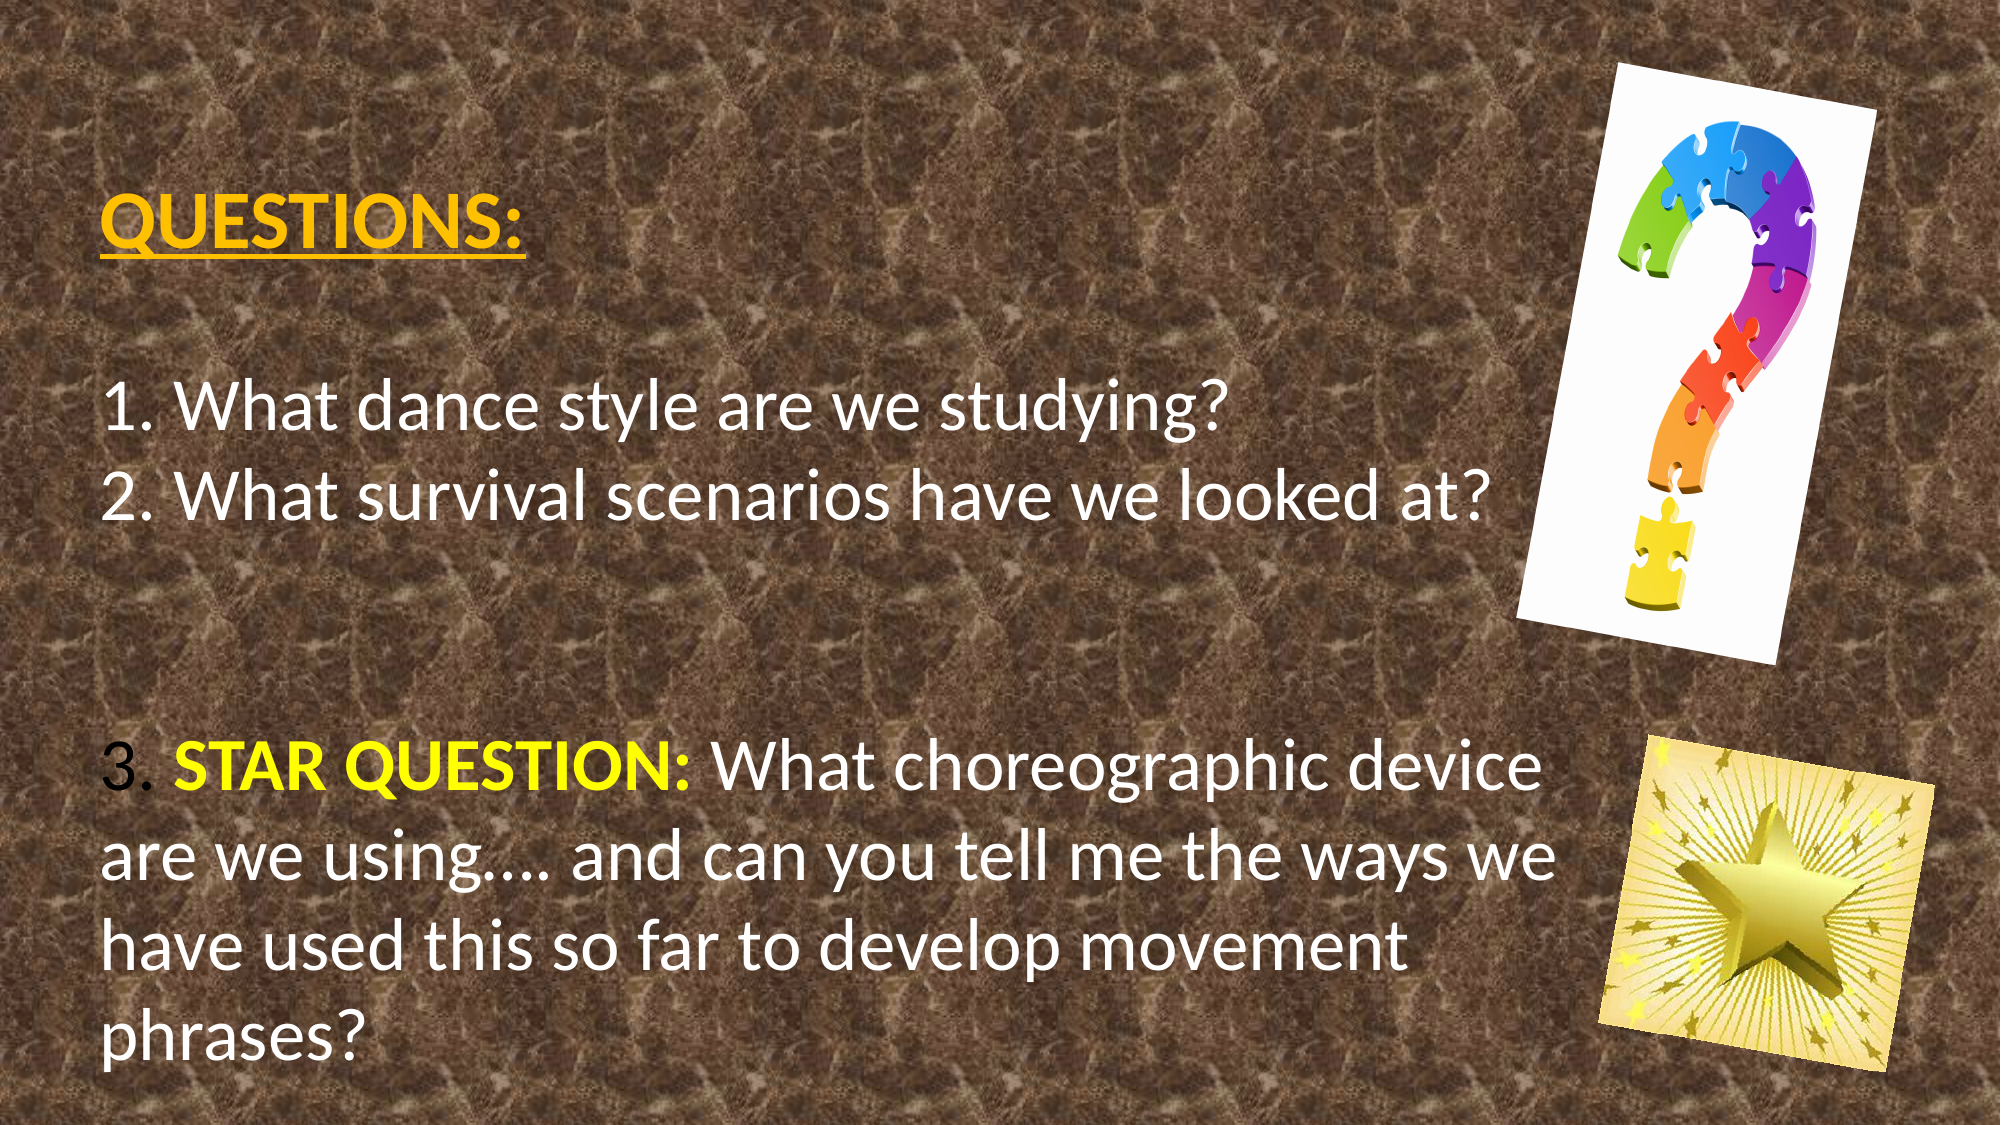

QUESTIONS:
1. What dance style are we studying?
2. What survival scenarios have we looked at?
3. STAR QUESTION: What choreographic device are we using…. and can you tell me the ways we have used this so far to develop movement phrases?